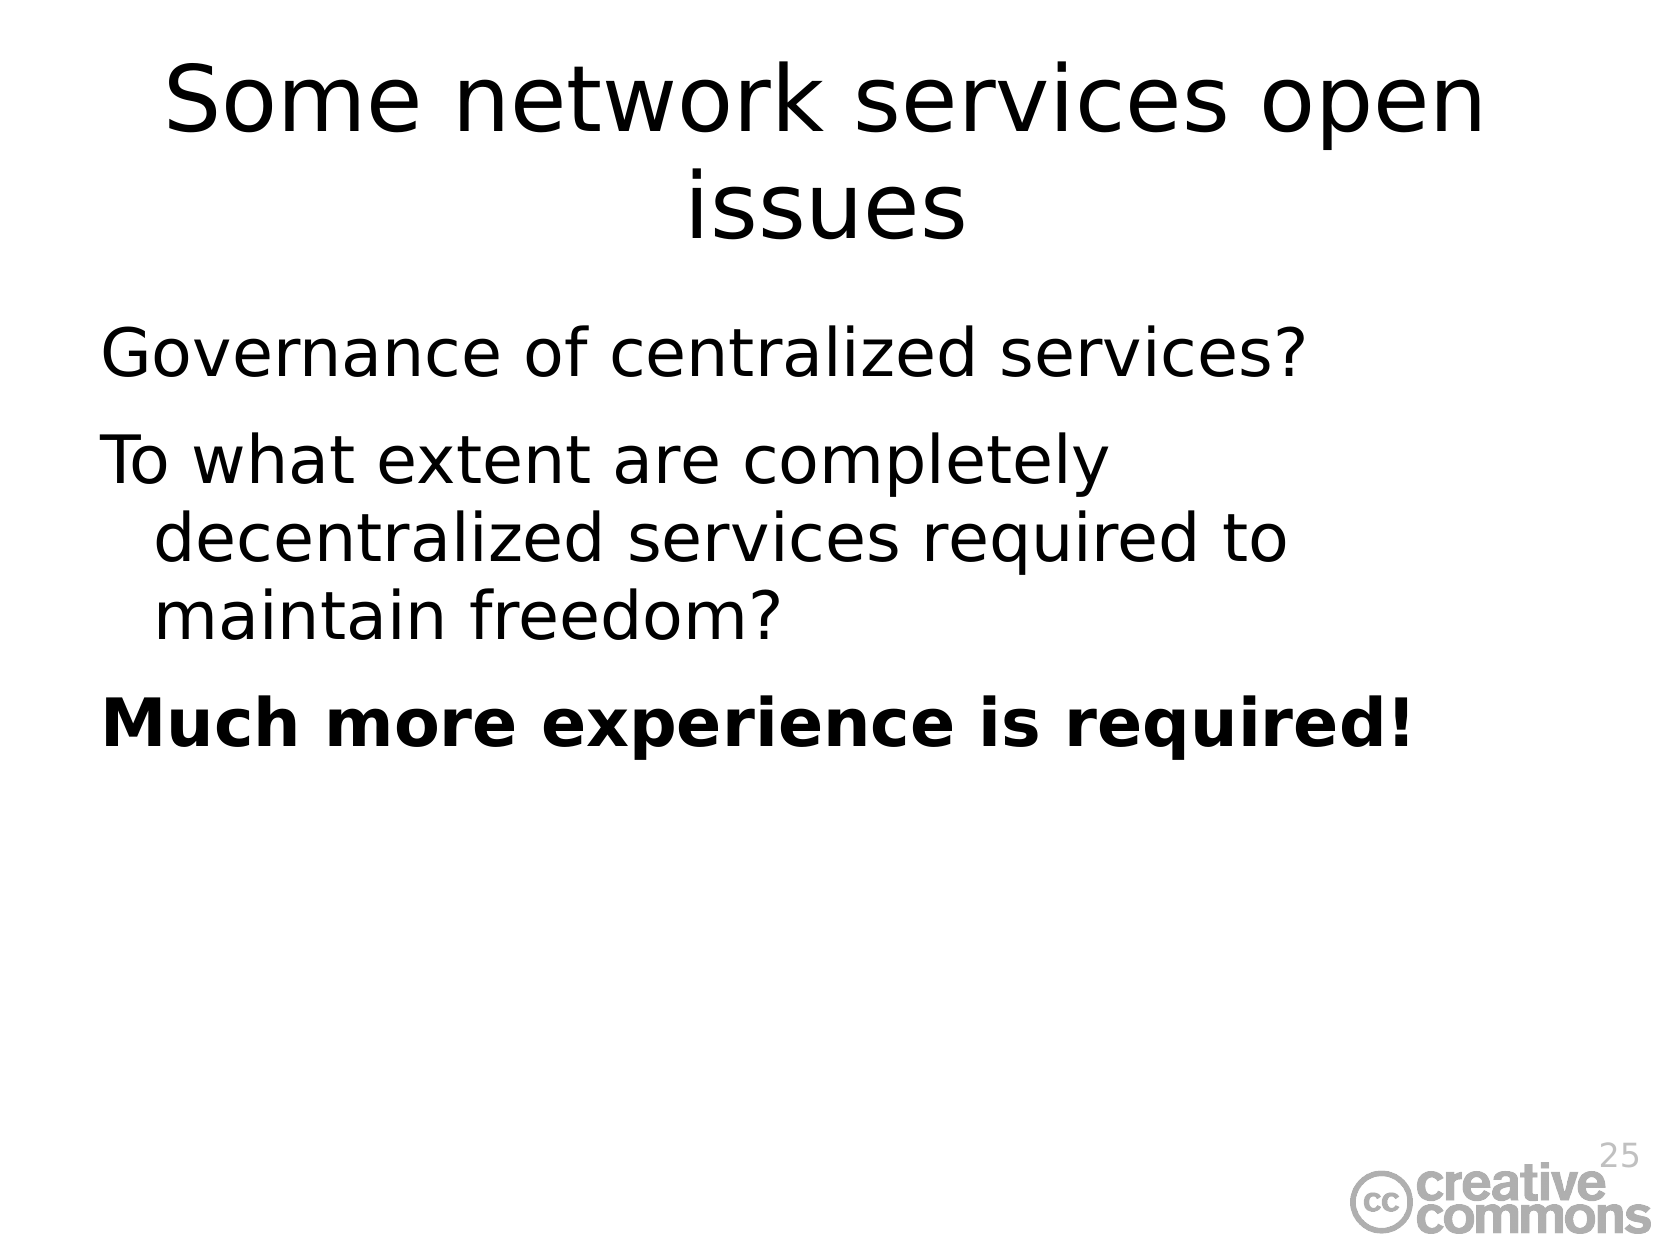

# Some network services open issues
Governance of centralized services?
To what extent are completely decentralized services required to maintain freedom?
Much more experience is required!